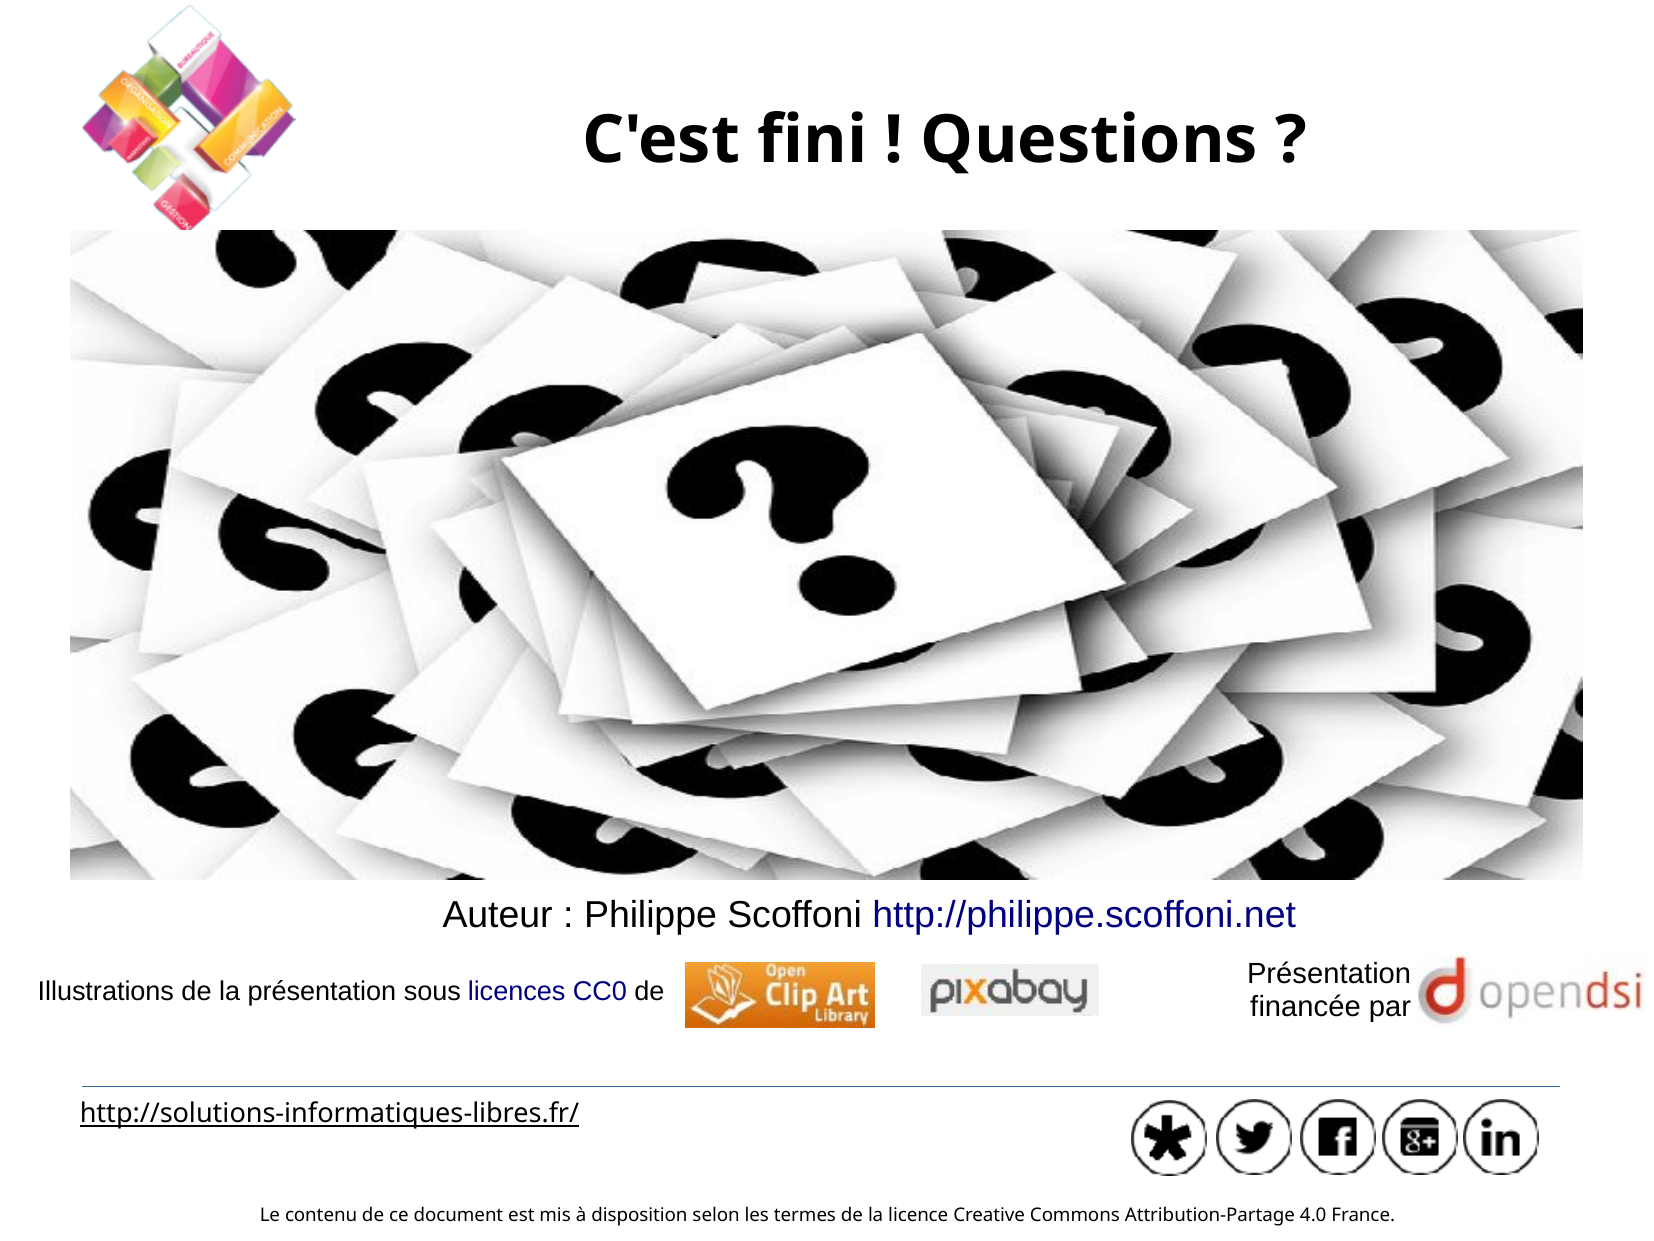

C'est fini ! Questions ?
#
Auteur : Philippe Scoffoni http://philippe.scoffoni.net
Présentation financée par
Illustrations de la présentation sous licences CC0 de